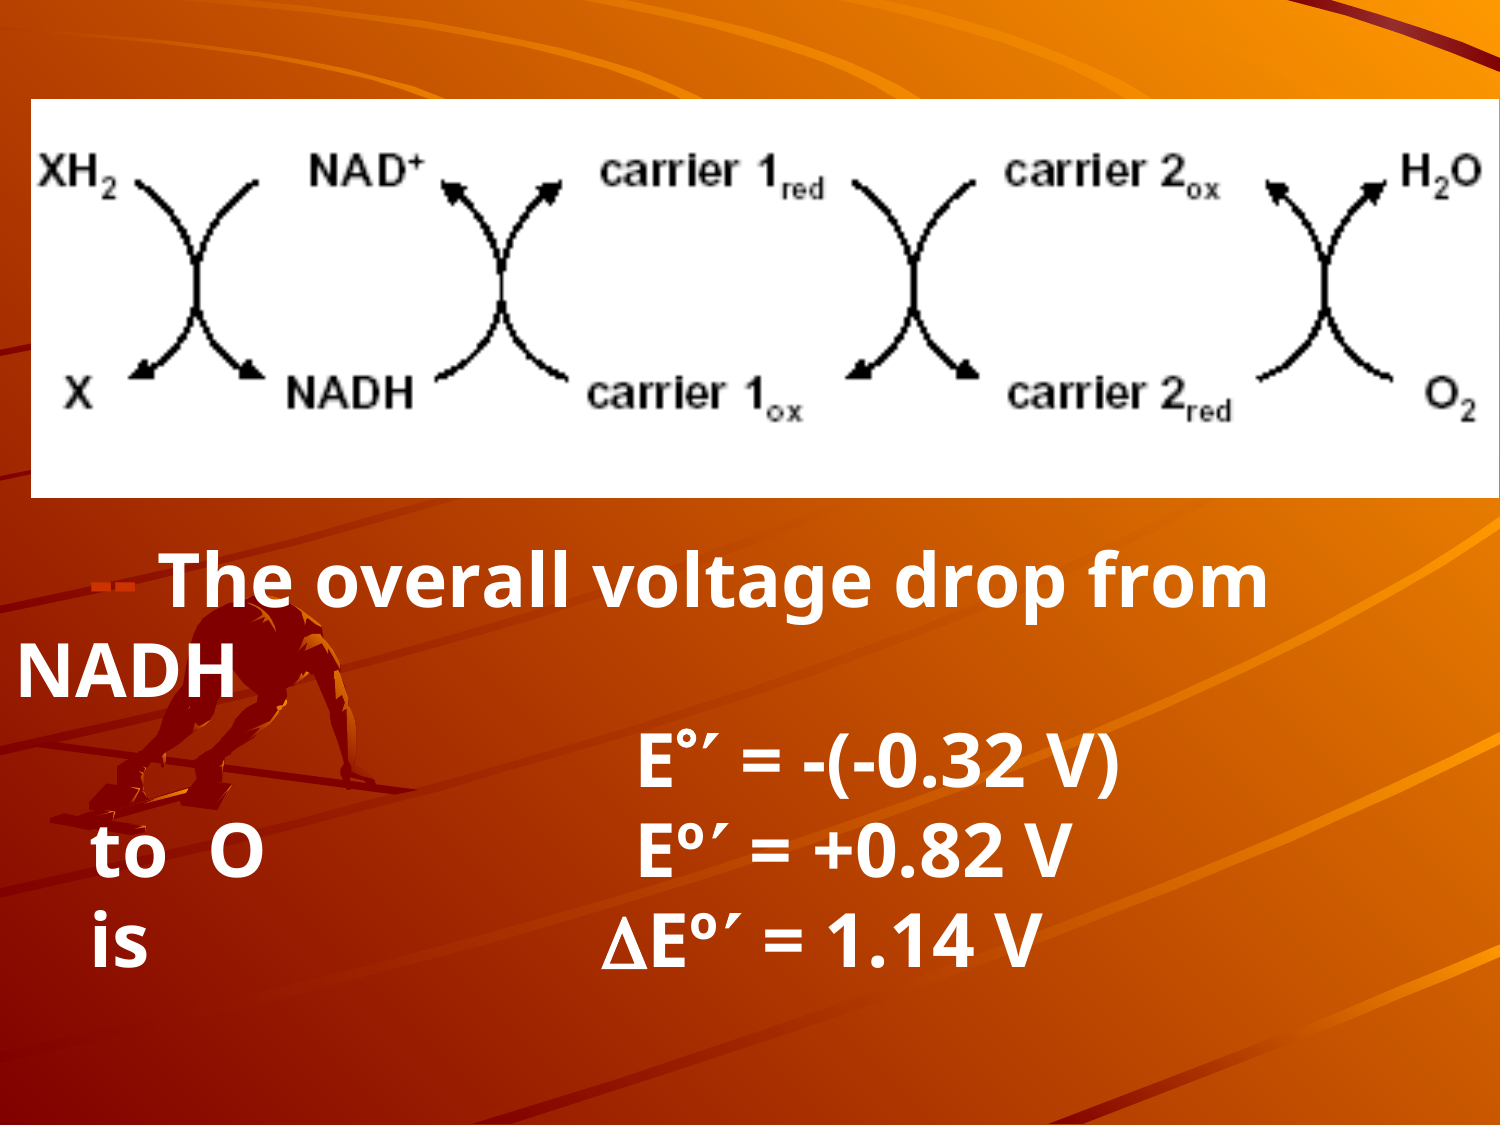

-- The overall voltage drop from 	NADH
 			 E = -(-0.32 V)
to O		 	 Eº = +0.82 V
is 	 Eº = 1.14 V